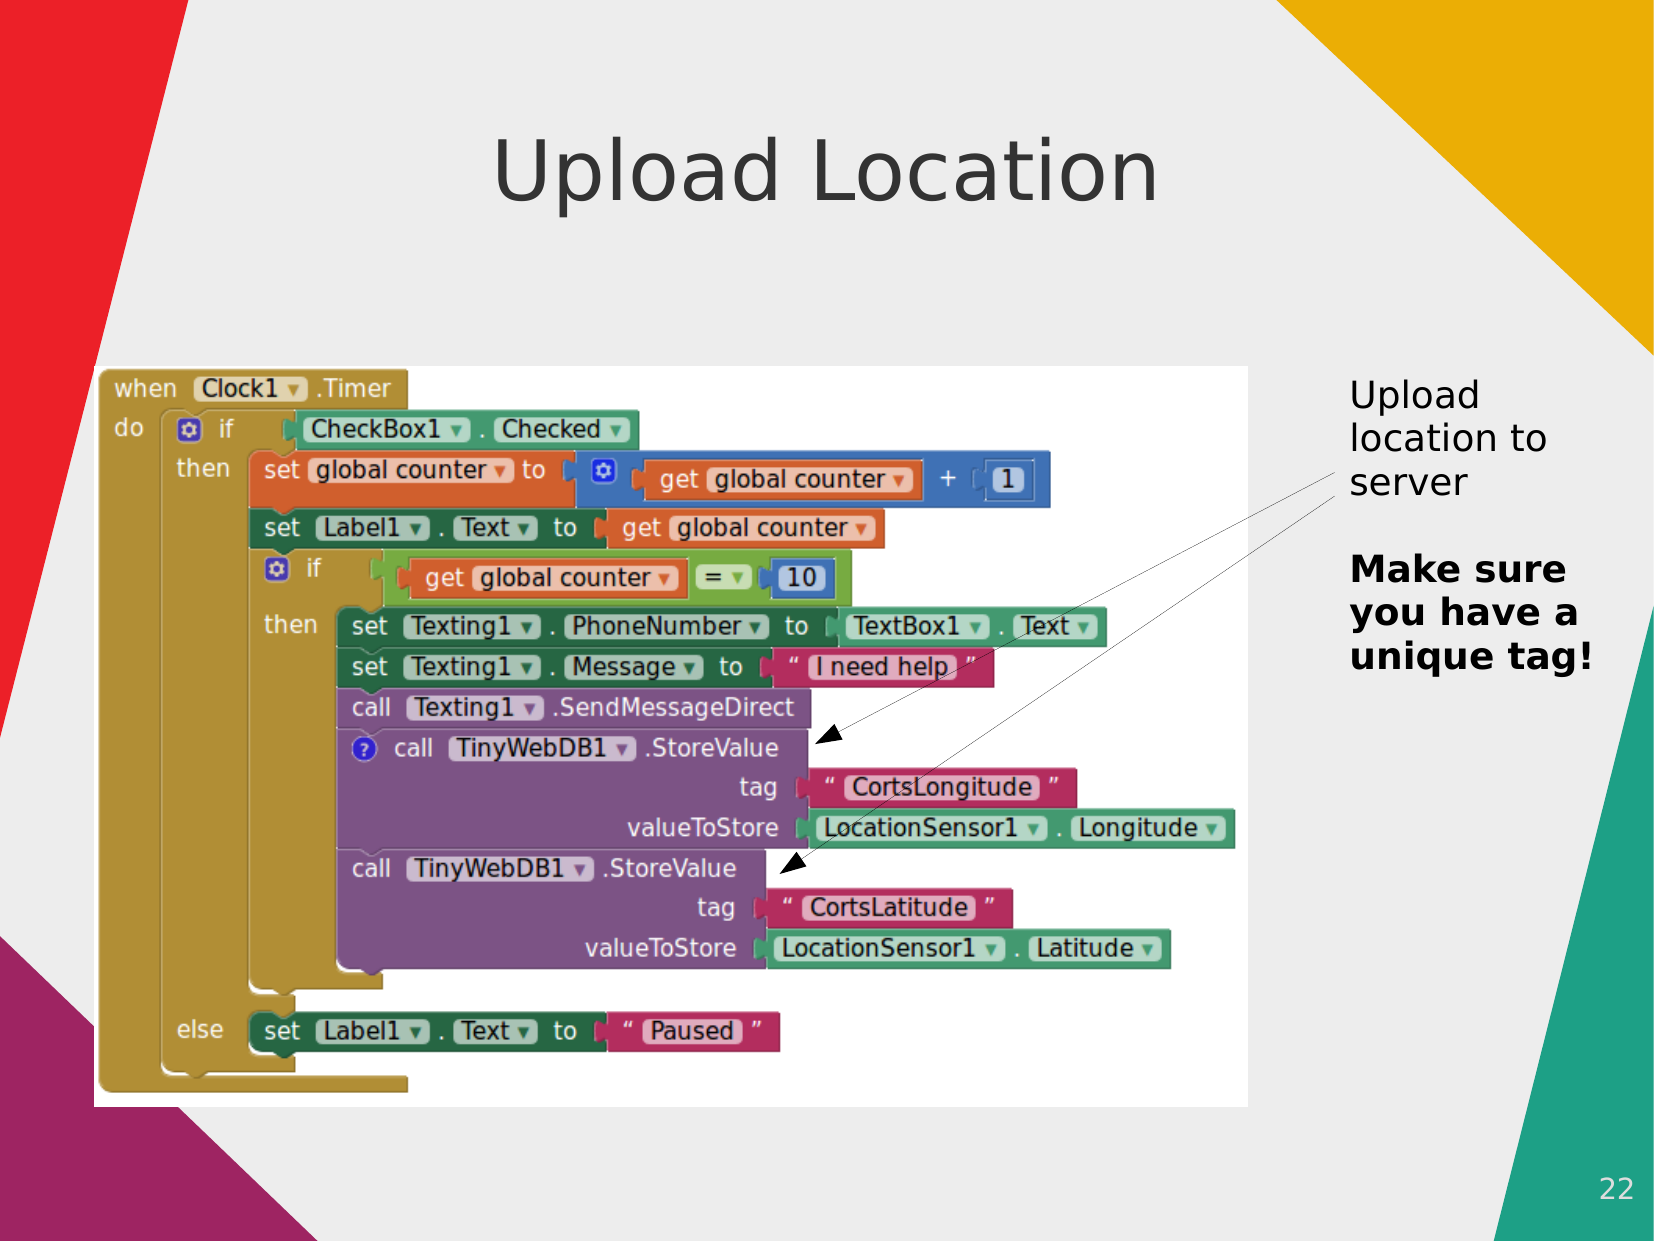

# Upload Location
Upload location to server
Make sure you have a unique tag!
22